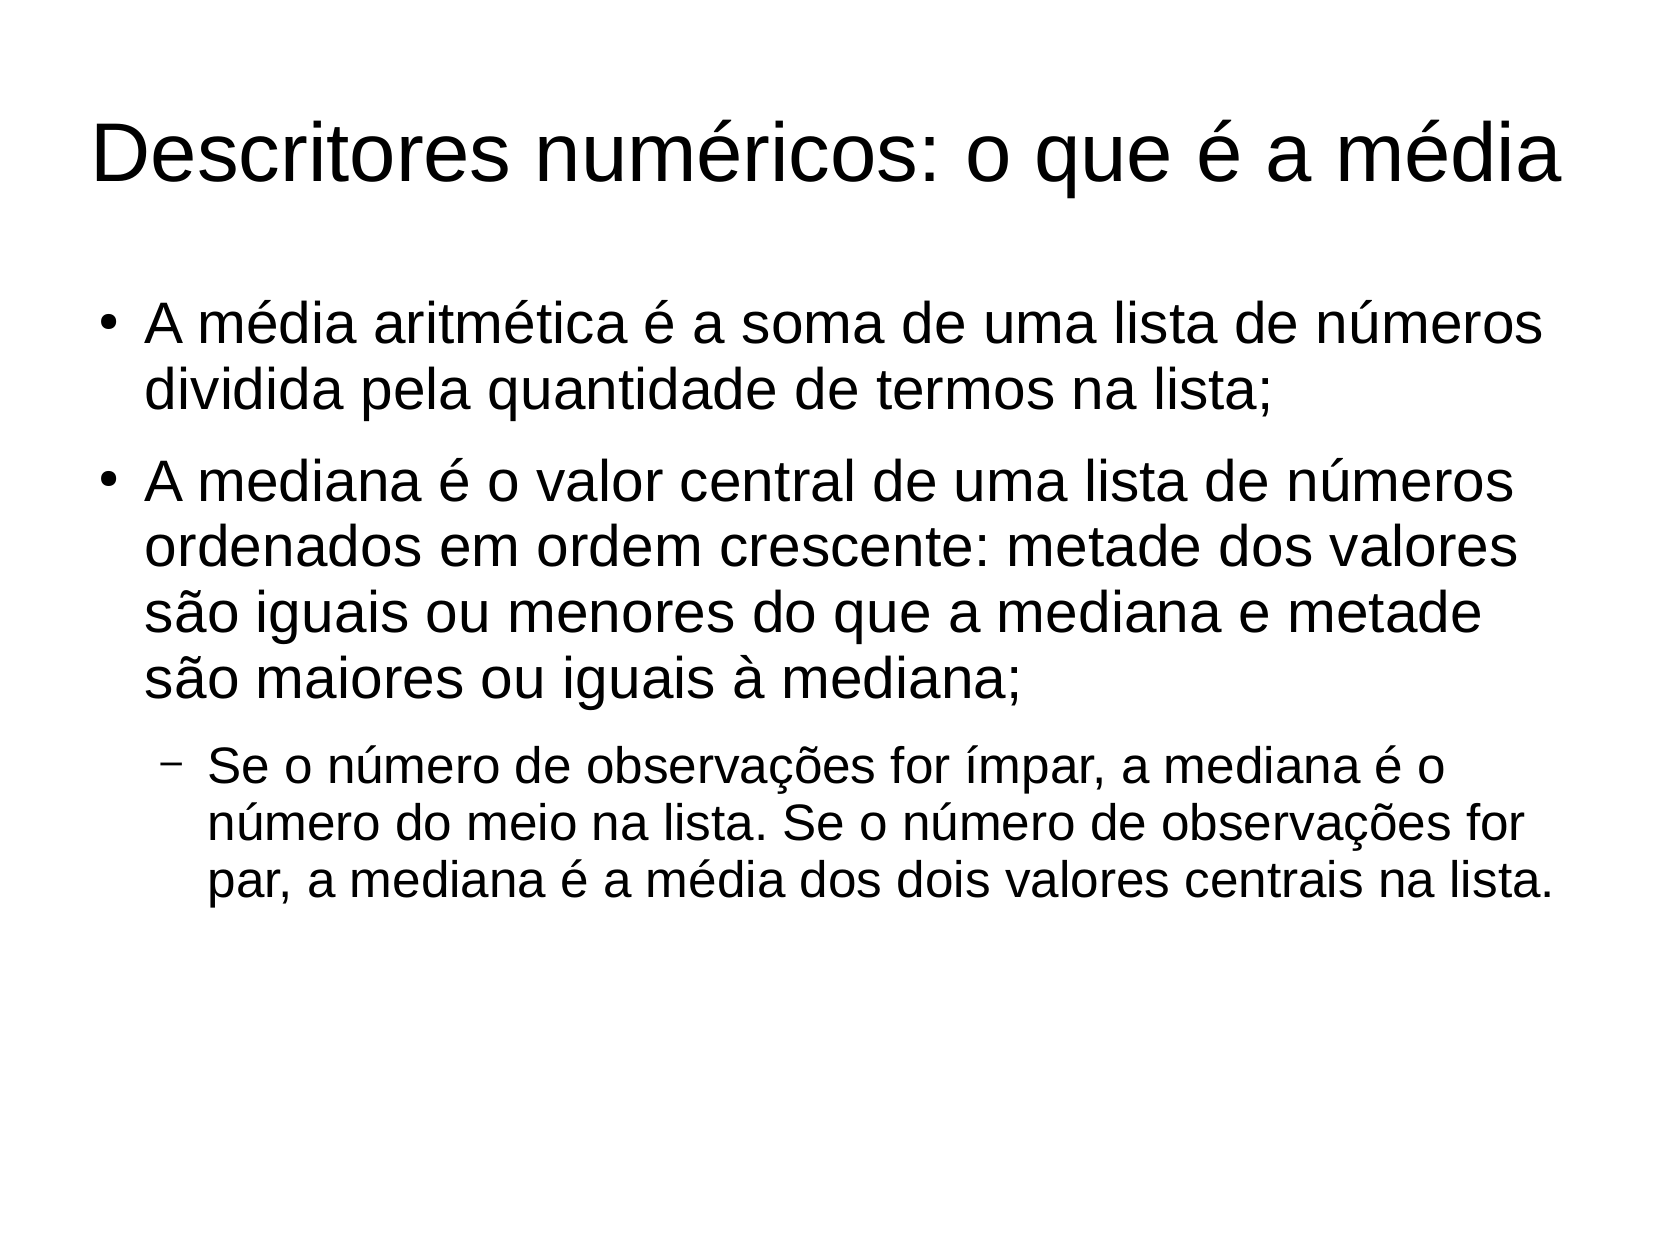

# Descritores numéricos: o que é a média
A média aritmética é a soma de uma lista de números dividida pela quantidade de termos na lista;
A mediana é o valor central de uma lista de números ordenados em ordem crescente: metade dos valores são iguais ou menores do que a mediana e metade são maiores ou iguais à mediana;
Se o número de observações for ímpar, a mediana é o número do meio na lista. Se o número de observações for par, a mediana é a média dos dois valores centrais na lista.